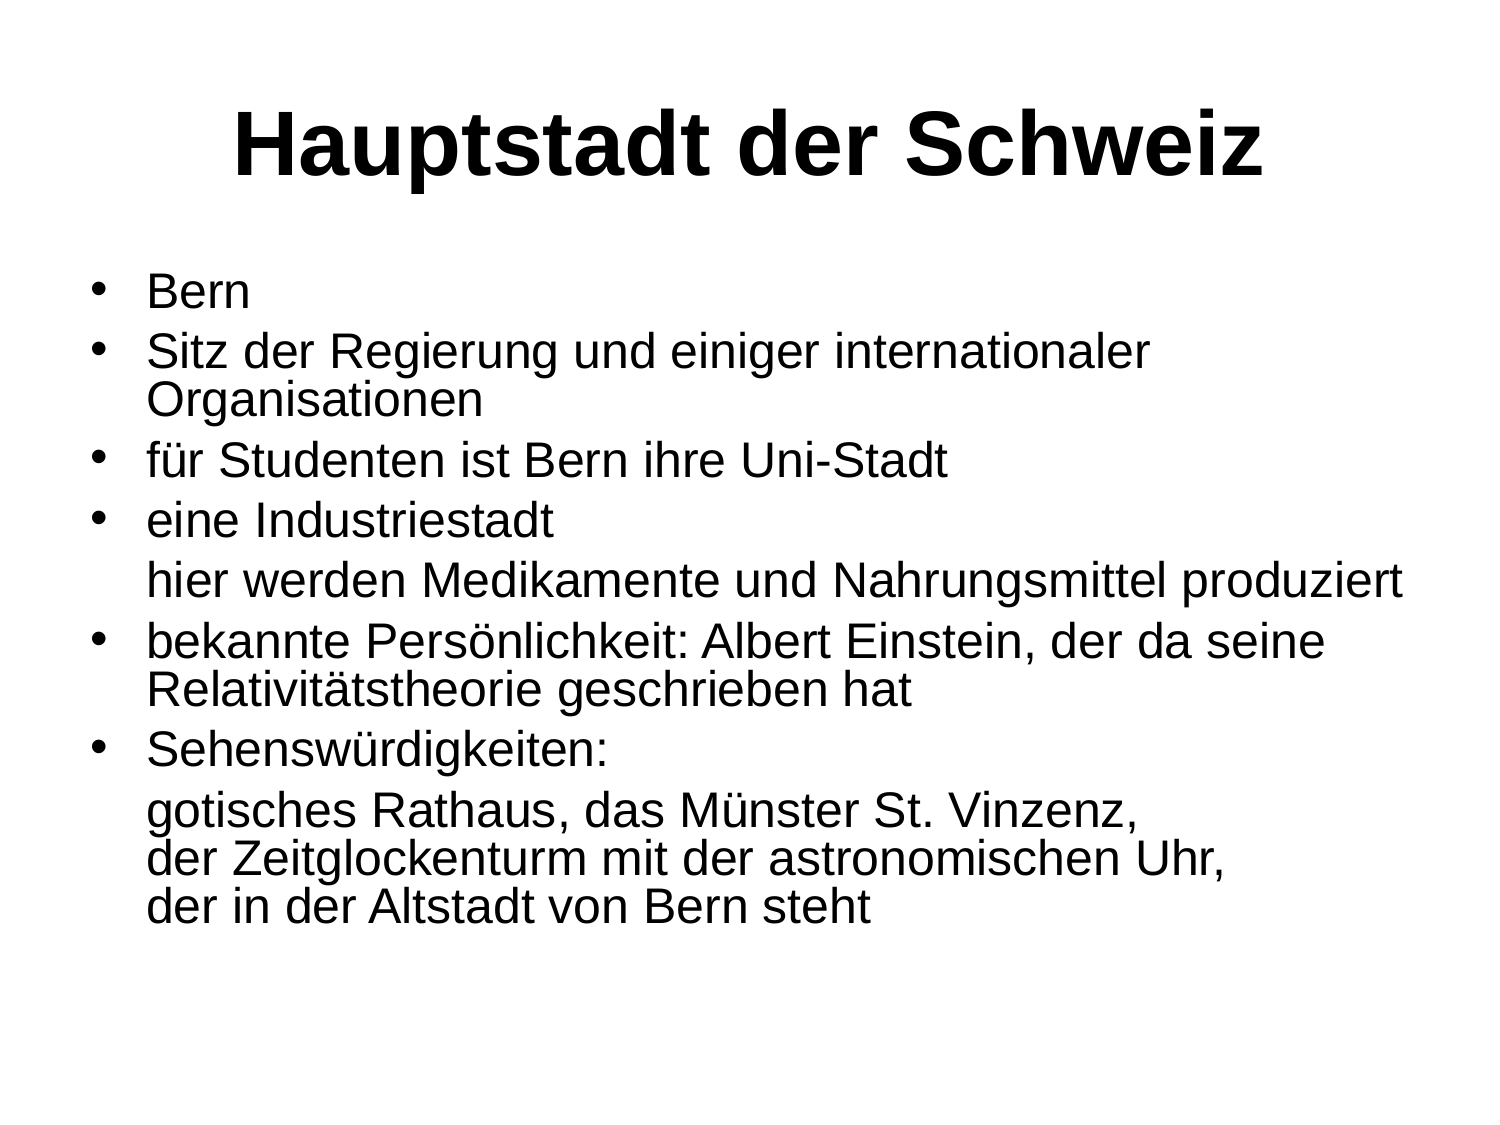

# Hauptstadt der Schweiz
Bern
Sitz der Regierung und einiger internationaler Organisationen
für Studenten ist Bern ihre Uni-Stadt
eine Industriestadt
	hier werden Medikamente und Nahrungsmittel produziert
bekannte Persönlichkeit: Albert Einstein, der da seine Relativitätstheorie geschrieben hat
Sehenswürdigkeiten:
	gotisches Rathaus, das Münster St. Vinzenz,
der Zeitglockenturm mit der astronomischen Uhr,
der in der Altstadt von Bern steht